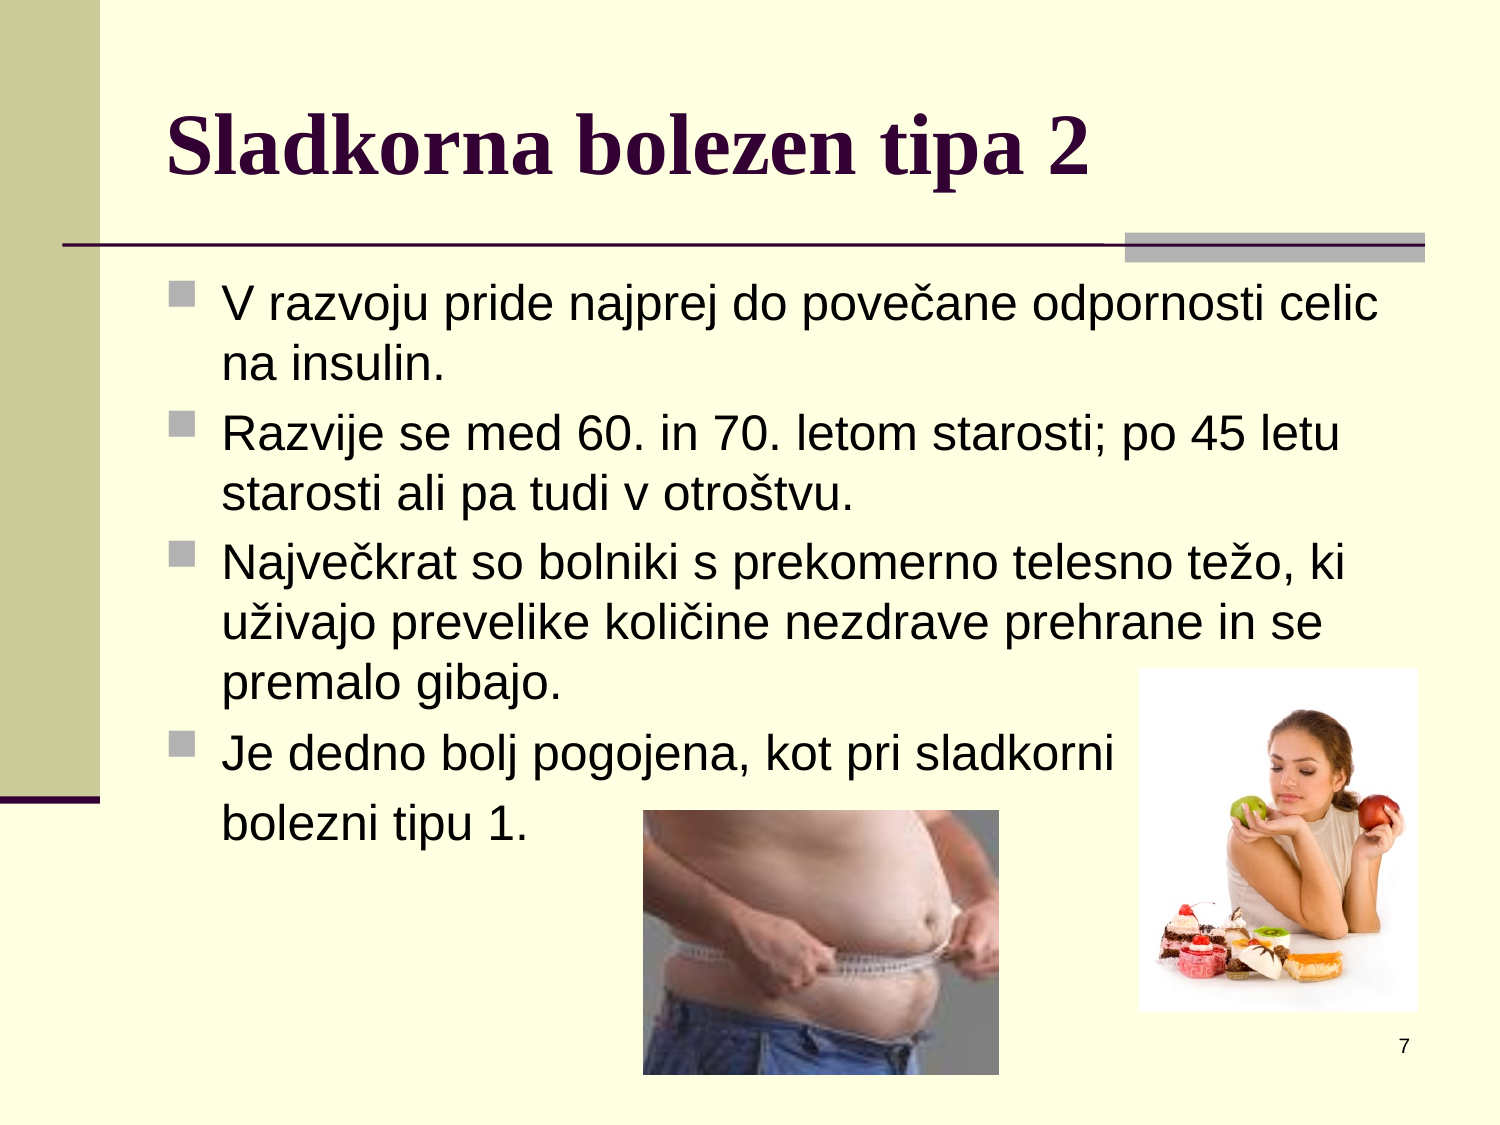

# Sladkorna bolezen tipa 2
V razvoju pride najprej do povečane odpornosti celic na insulin.
Razvije se med 60. in 70. letom starosti; po 45 letu starosti ali pa tudi v otroštvu.
Največkrat so bolniki s prekomerno telesno težo, ki uživajo prevelike količine nezdrave prehrane in se premalo gibajo.
Je dedno bolj pogojena, kot pri sladkorni
 bolezni tipu 1.
Seminarska naloga-DIABETES